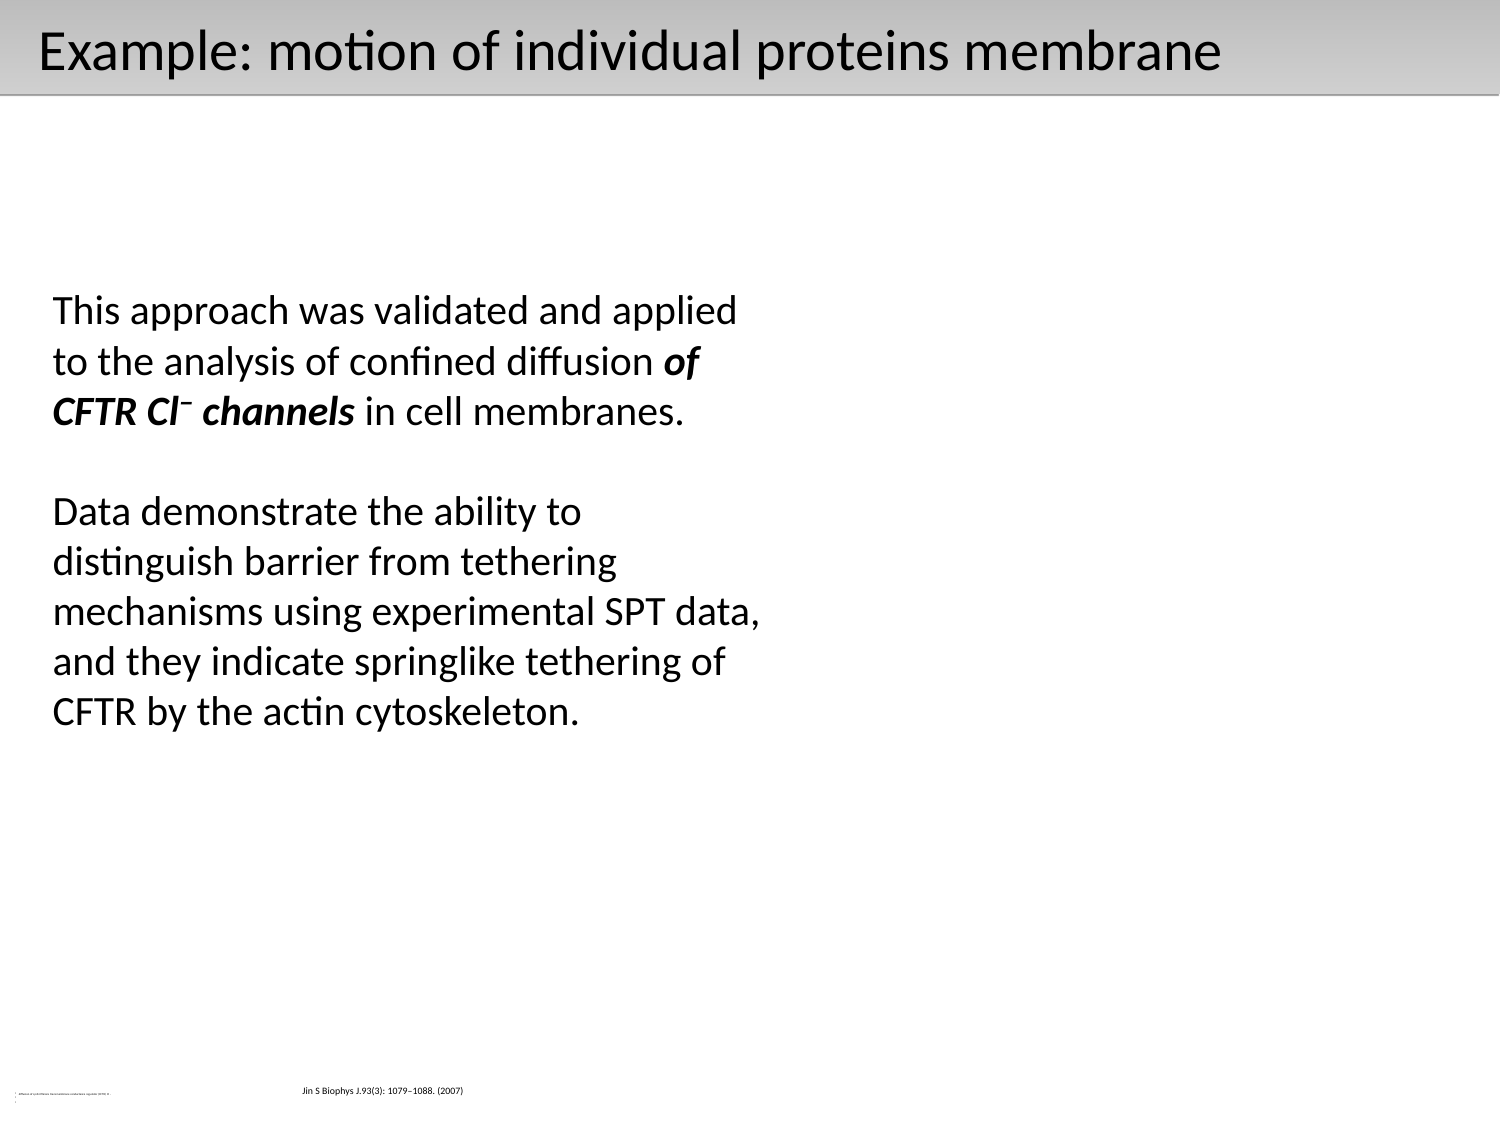

# Example: motion of individual proteins membrane
This approach was validated and applied to the analysis of confined diffusion of CFTR Cl− channels in cell membranes.
Data demonstrate the ability to distinguish barrier from tethering mechanisms using experimental SPT data, and they indicate springlike tethering of CFTR by the actin cytoskeleton.
diffusion of cystic fibrosis transmembrane conductance regulator (CFTR) Cl.
Jin S Biophys J.93(3): 1079–1088. (2007)